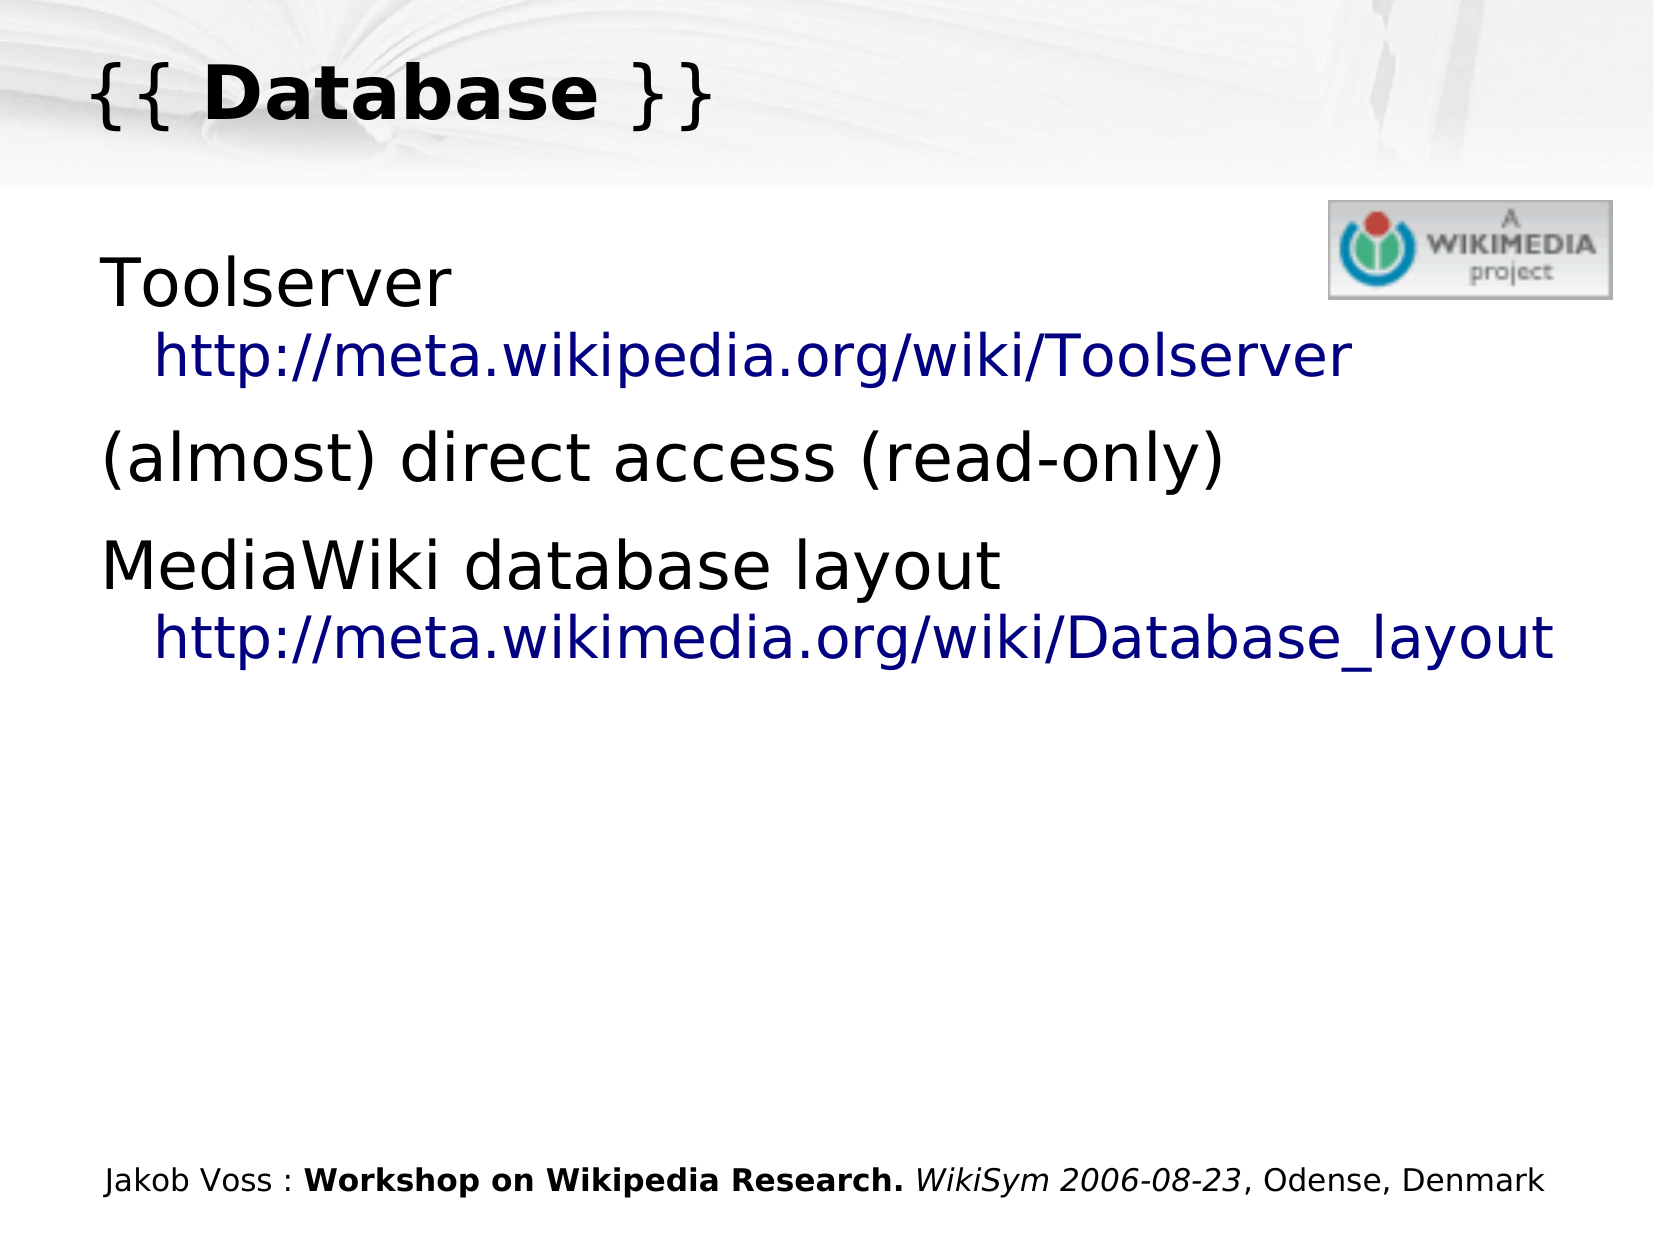

# {{ Database }}
Toolserver
http://meta.wikipedia.org/wiki/Toolserver
(almost) direct access (read-only)
MediaWiki database layout
http://meta.wikimedia.org/wiki/Database_layout